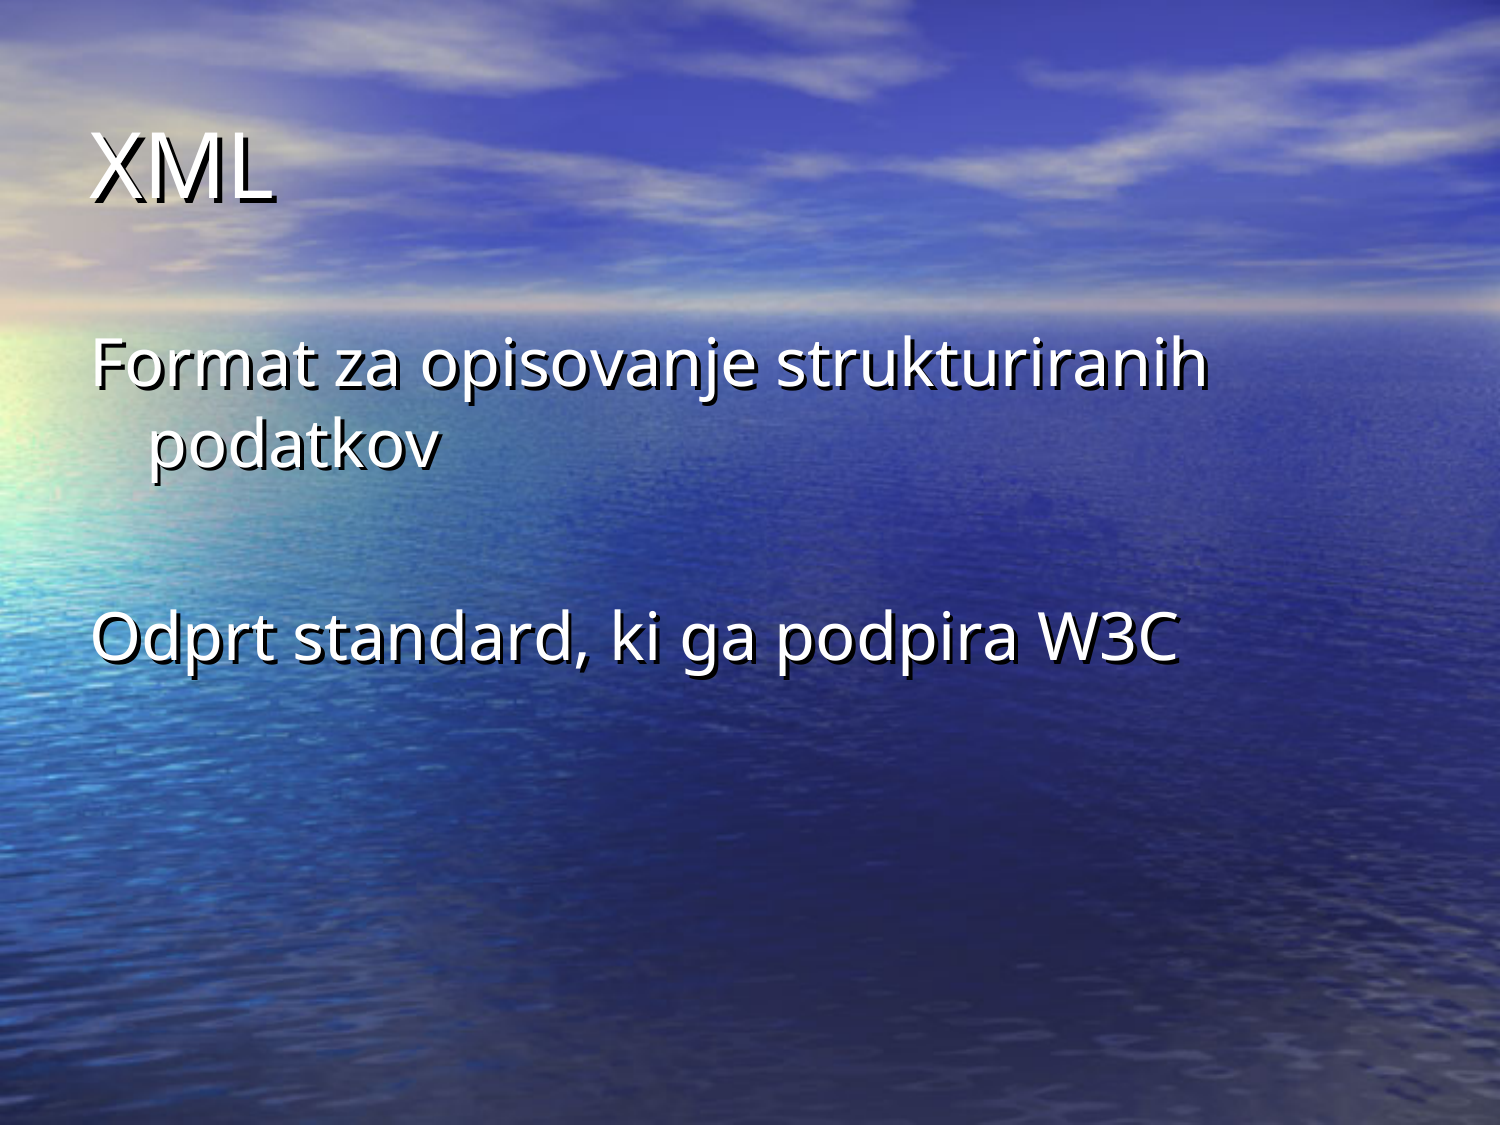

# XML
Format za opisovanje strukturiranih podatkov
Odprt standard, ki ga podpira W3C